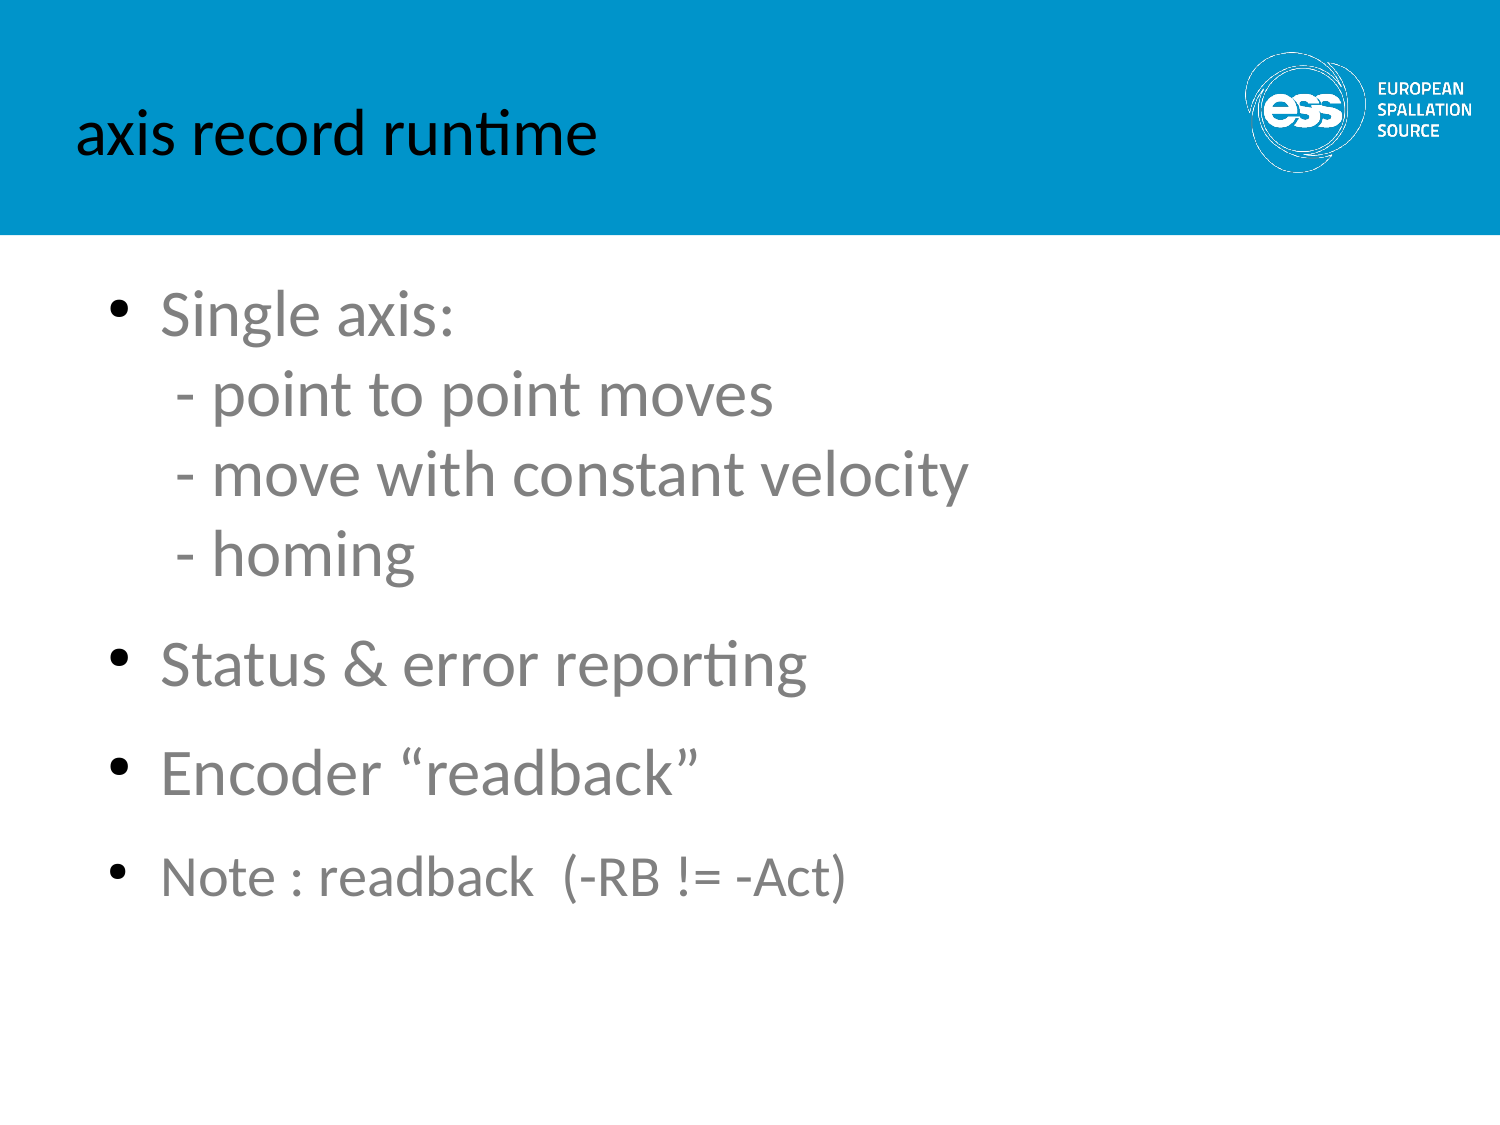

# axis record runtime
Single axis:
 - point to point moves
 - move with constant velocity
 - homing
Status & error reporting
Encoder “readback”
Note : readback (-RB != -Act)